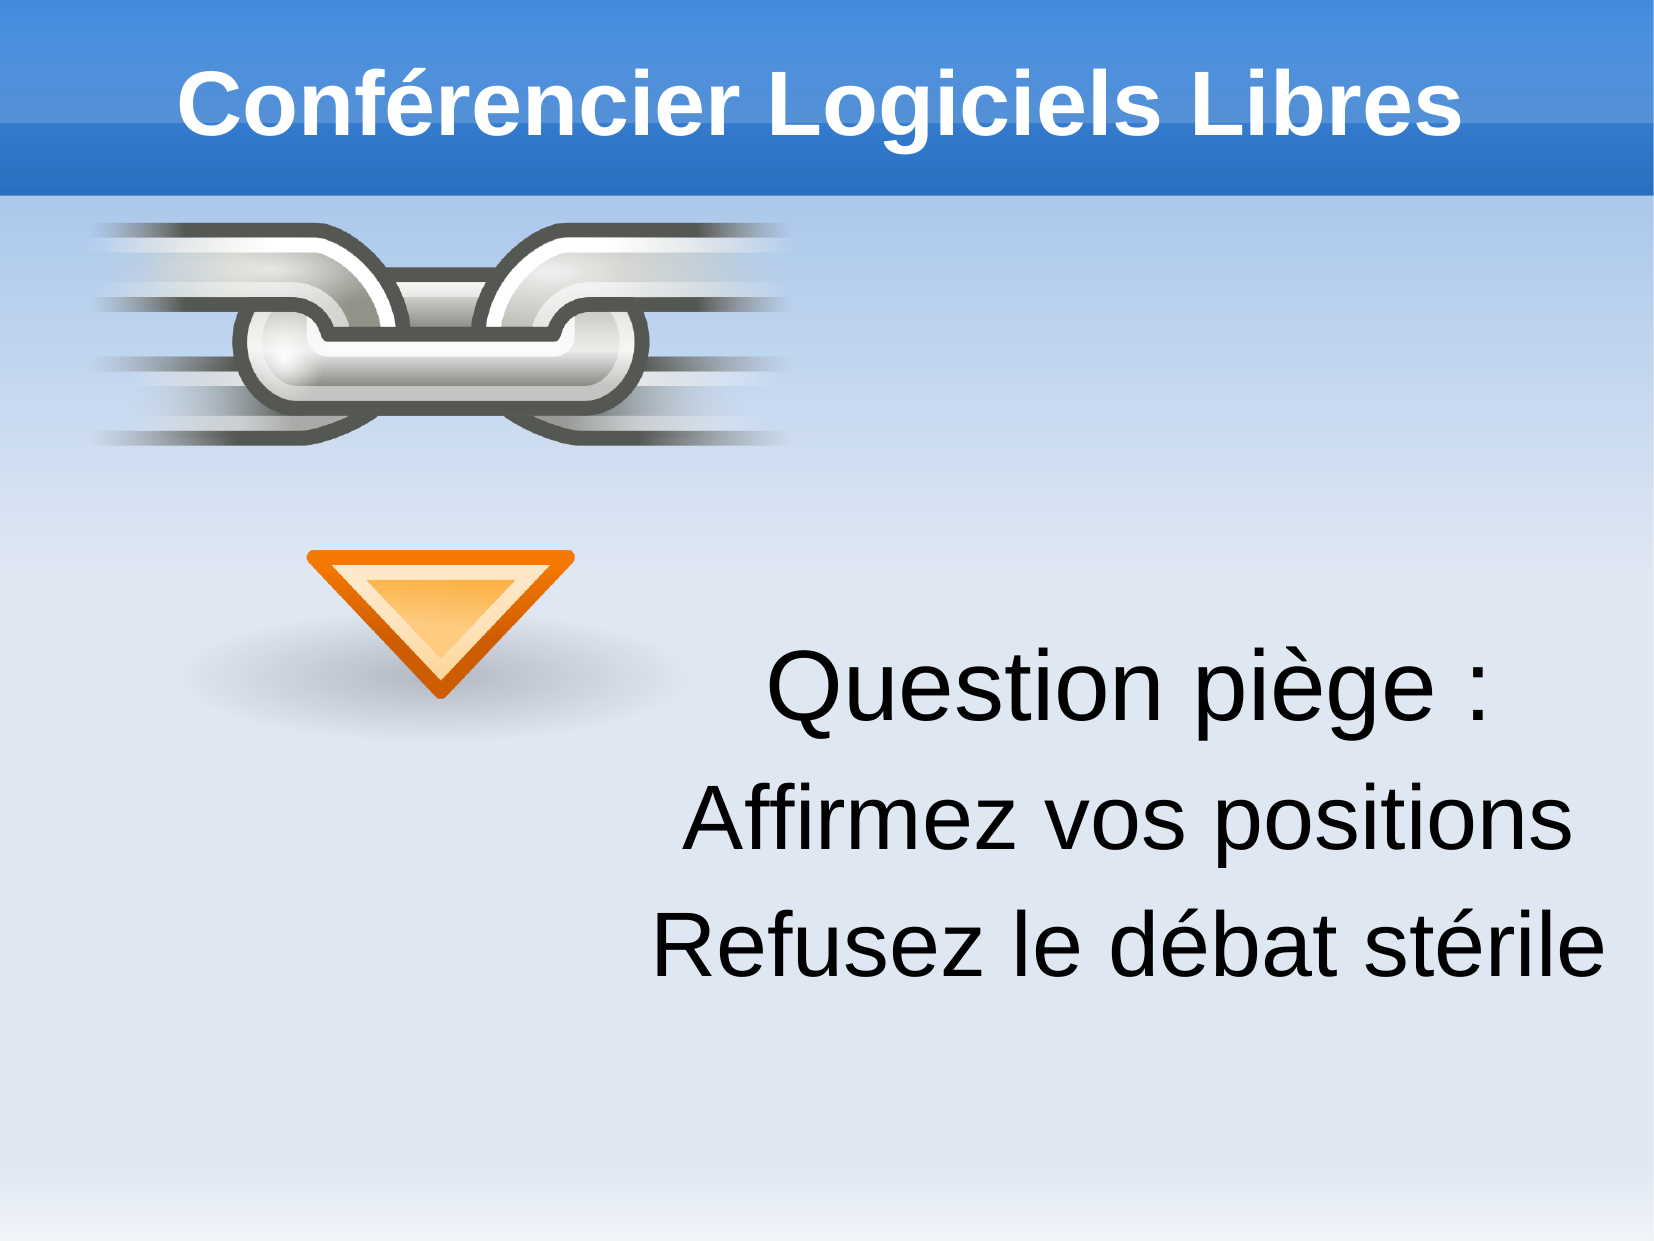

# Conférencier Logiciels Libres
Question piège :
Affirmez vos positions
Refusez le débat stérile